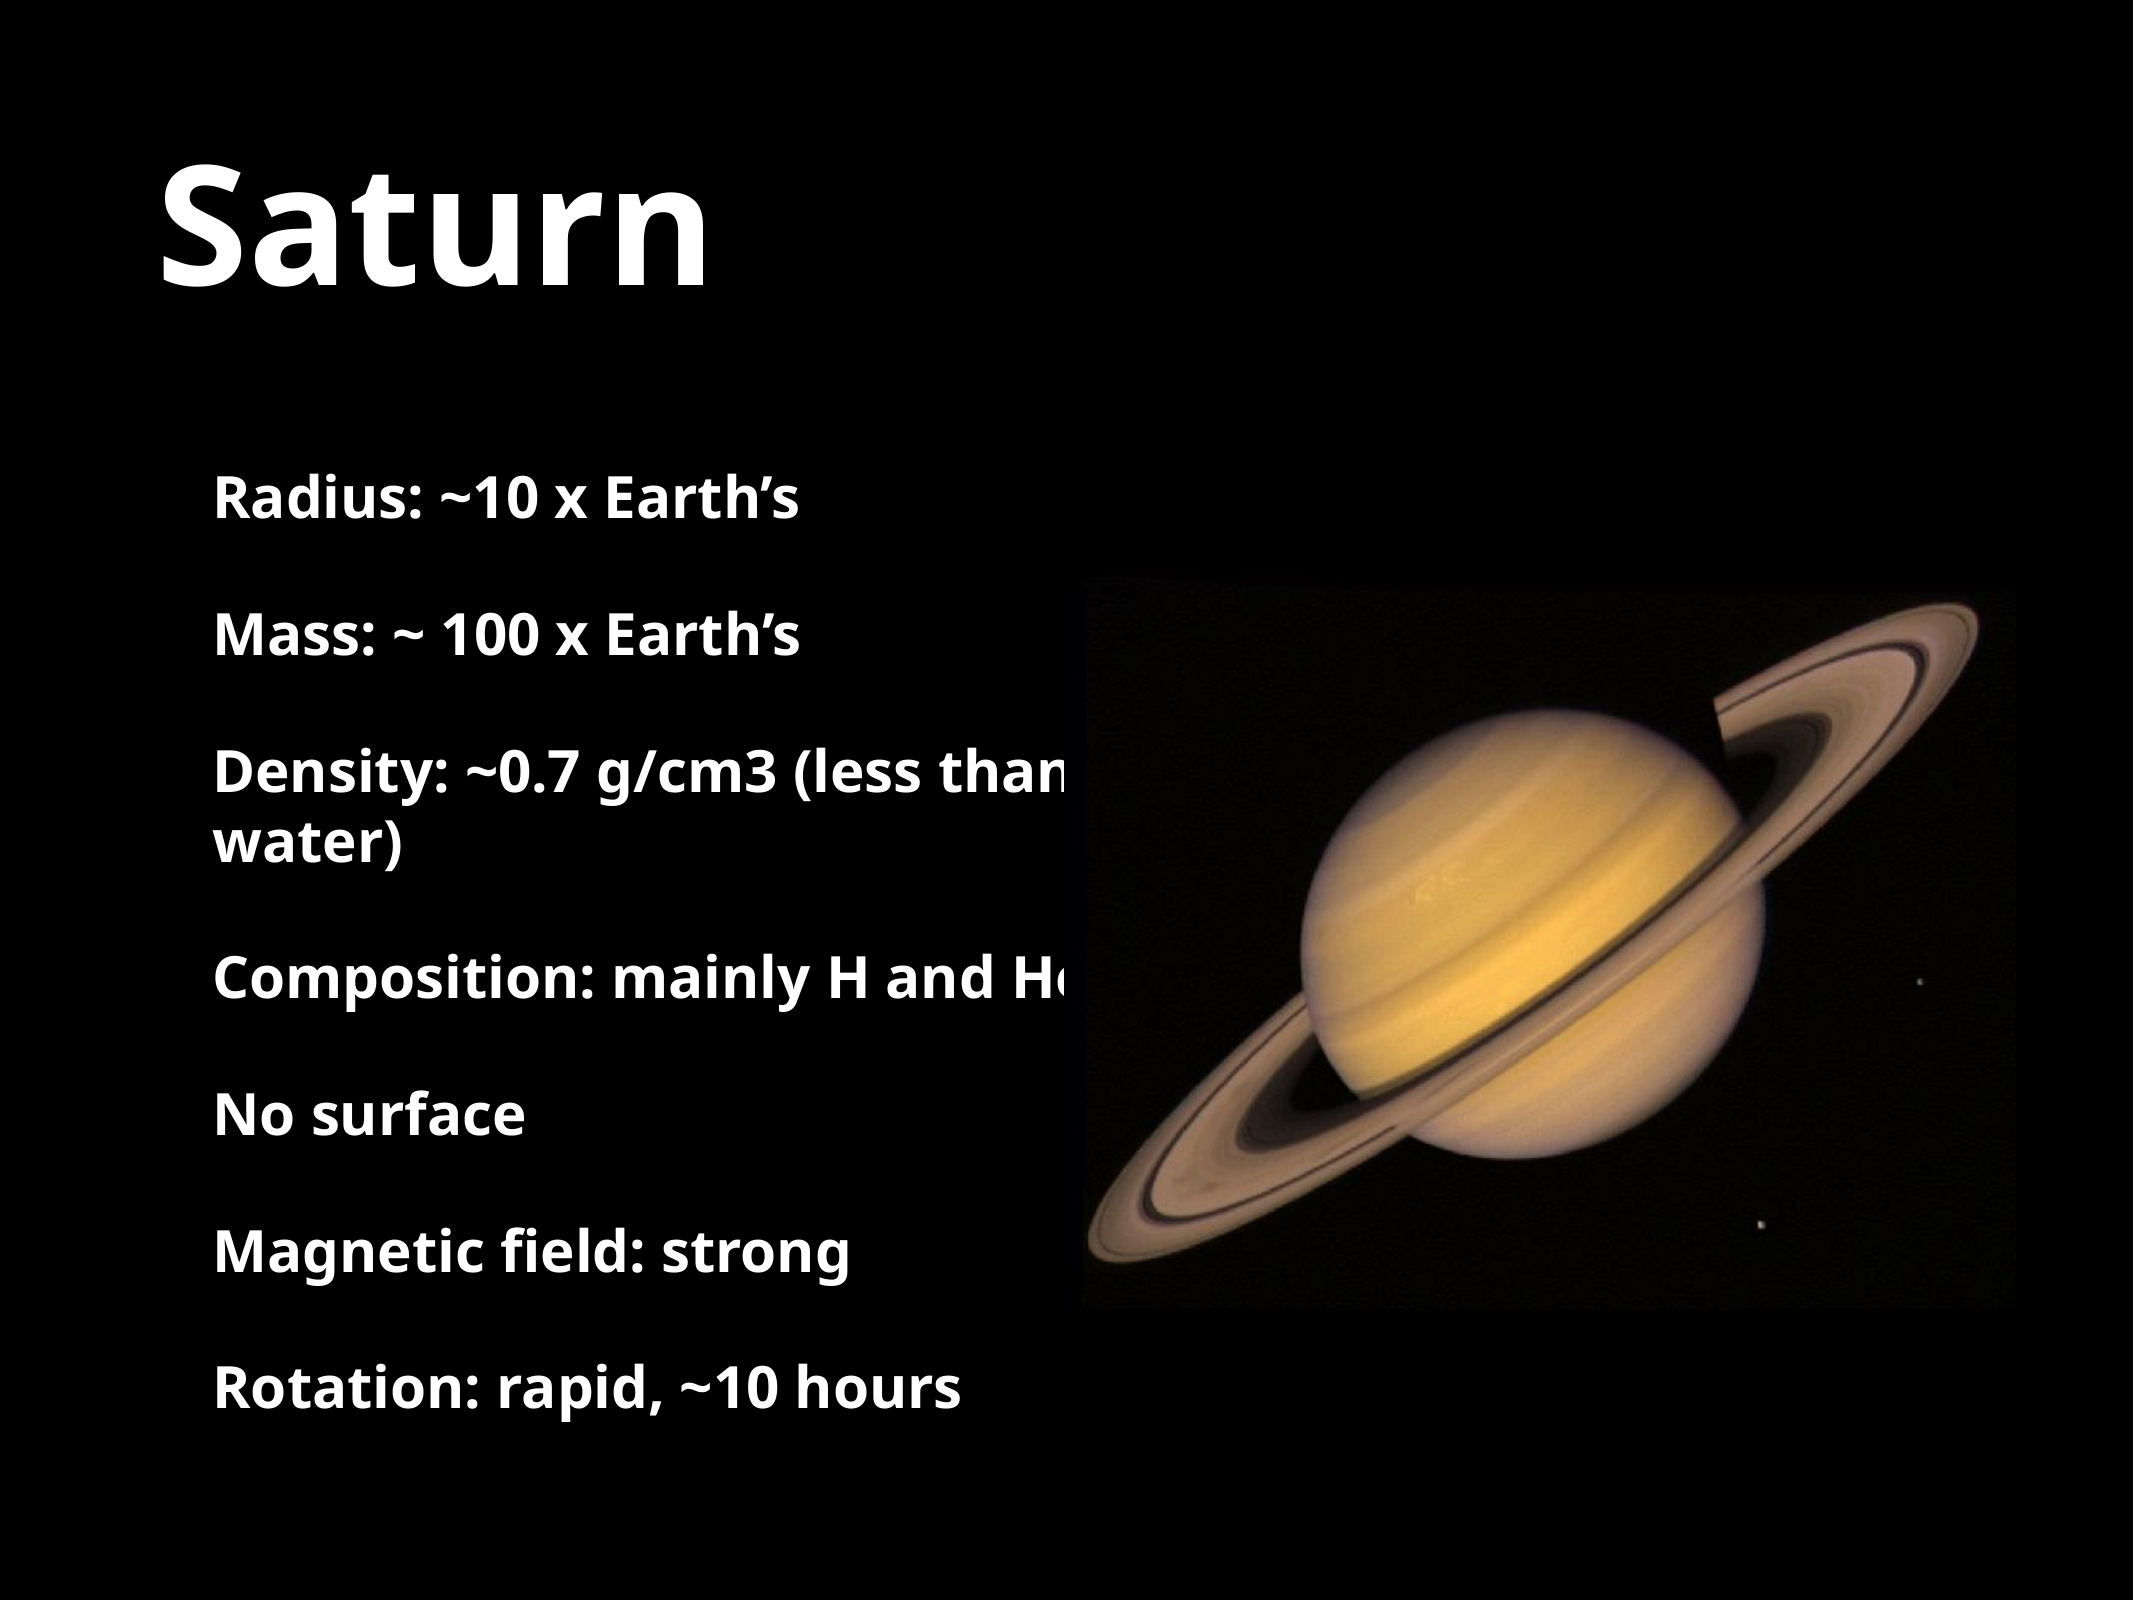

# Saturn
Radius: ~10 x Earth’s
Mass: ~ 100 x Earth’s
Density: ~0.7 g/cm3 (less than water)
Composition: mainly H and He
No surface
Magnetic field: strong
Rotation: rapid, ~10 hours